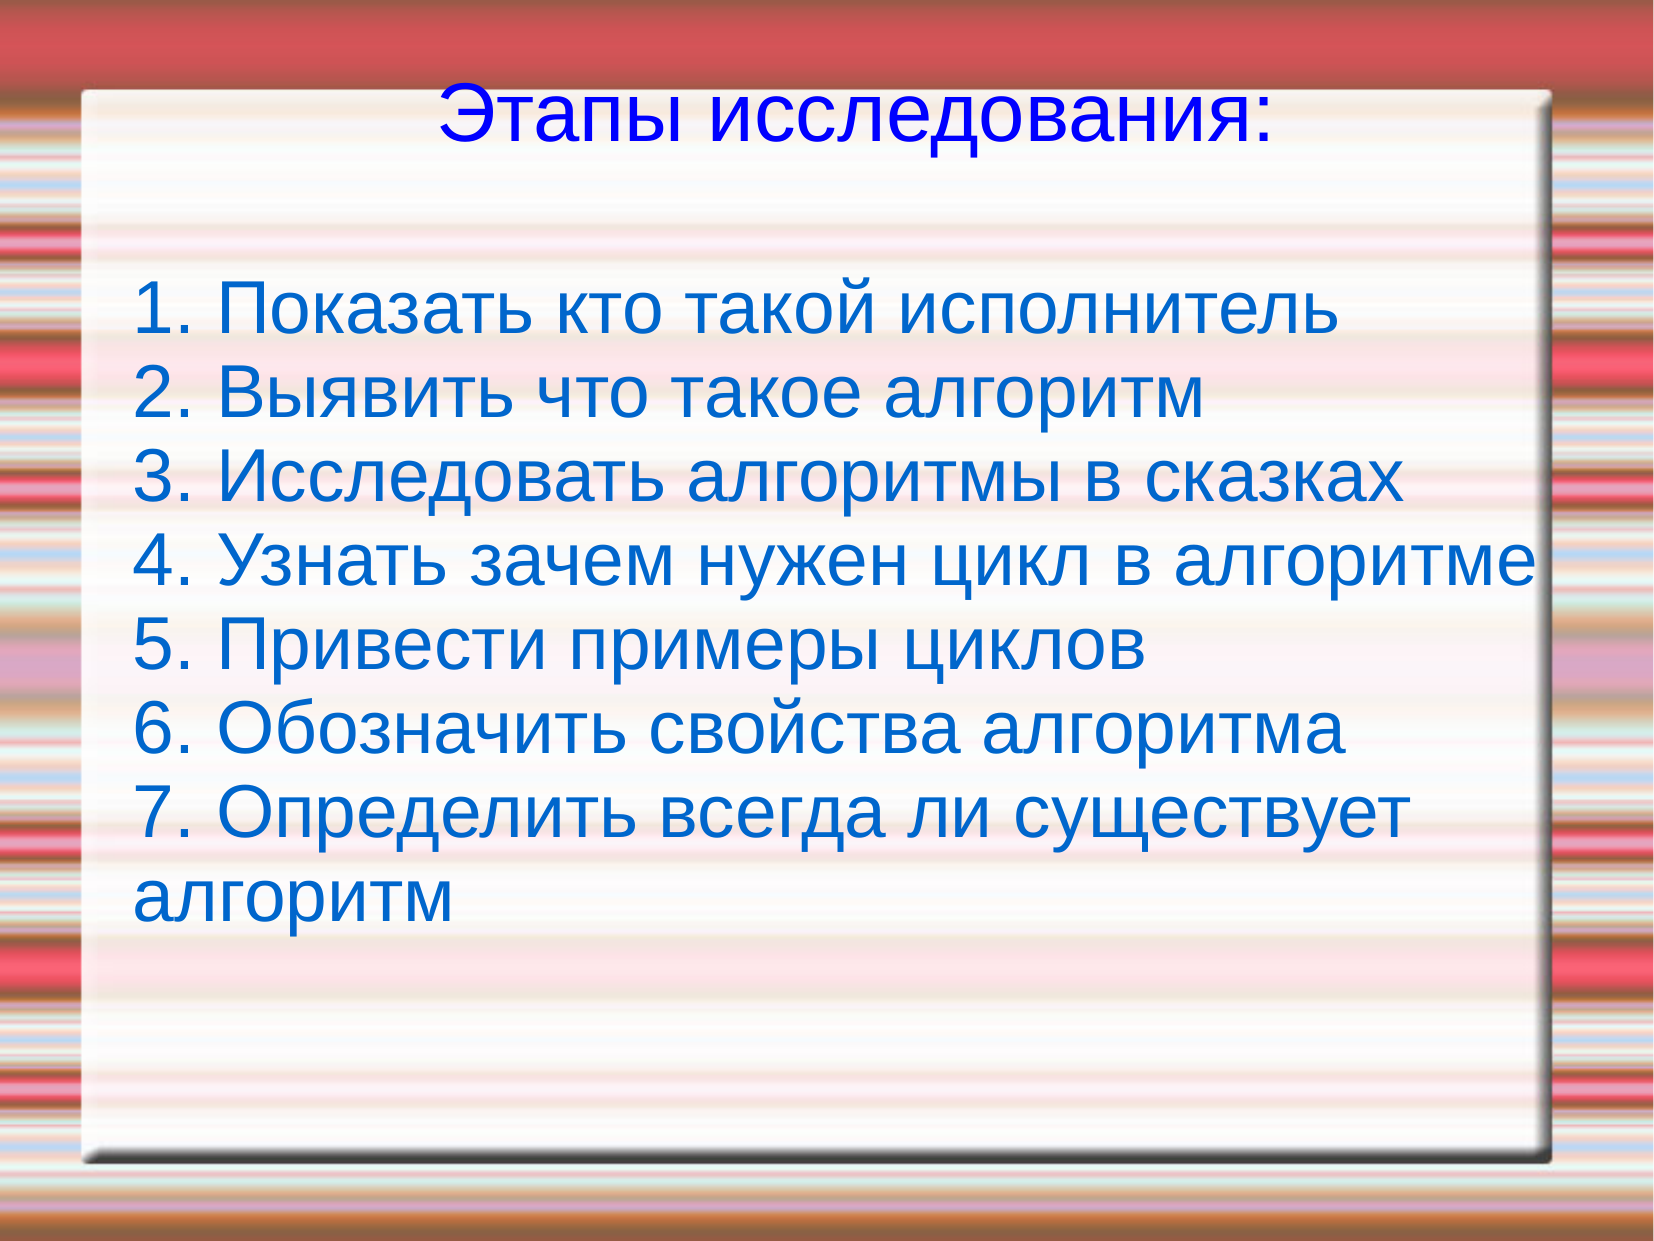

Этапы исследования:
1. Показать кто такой исполнитель
2. Выявить что такое алгоритм
3. Исследовать алгоритмы в сказках
4. Узнать зачем нужен цикл в алгоритме
5. Привести примеры циклов
6. Обозначить свойства алгоритма
7. Определить всегда ли существует алгоритм